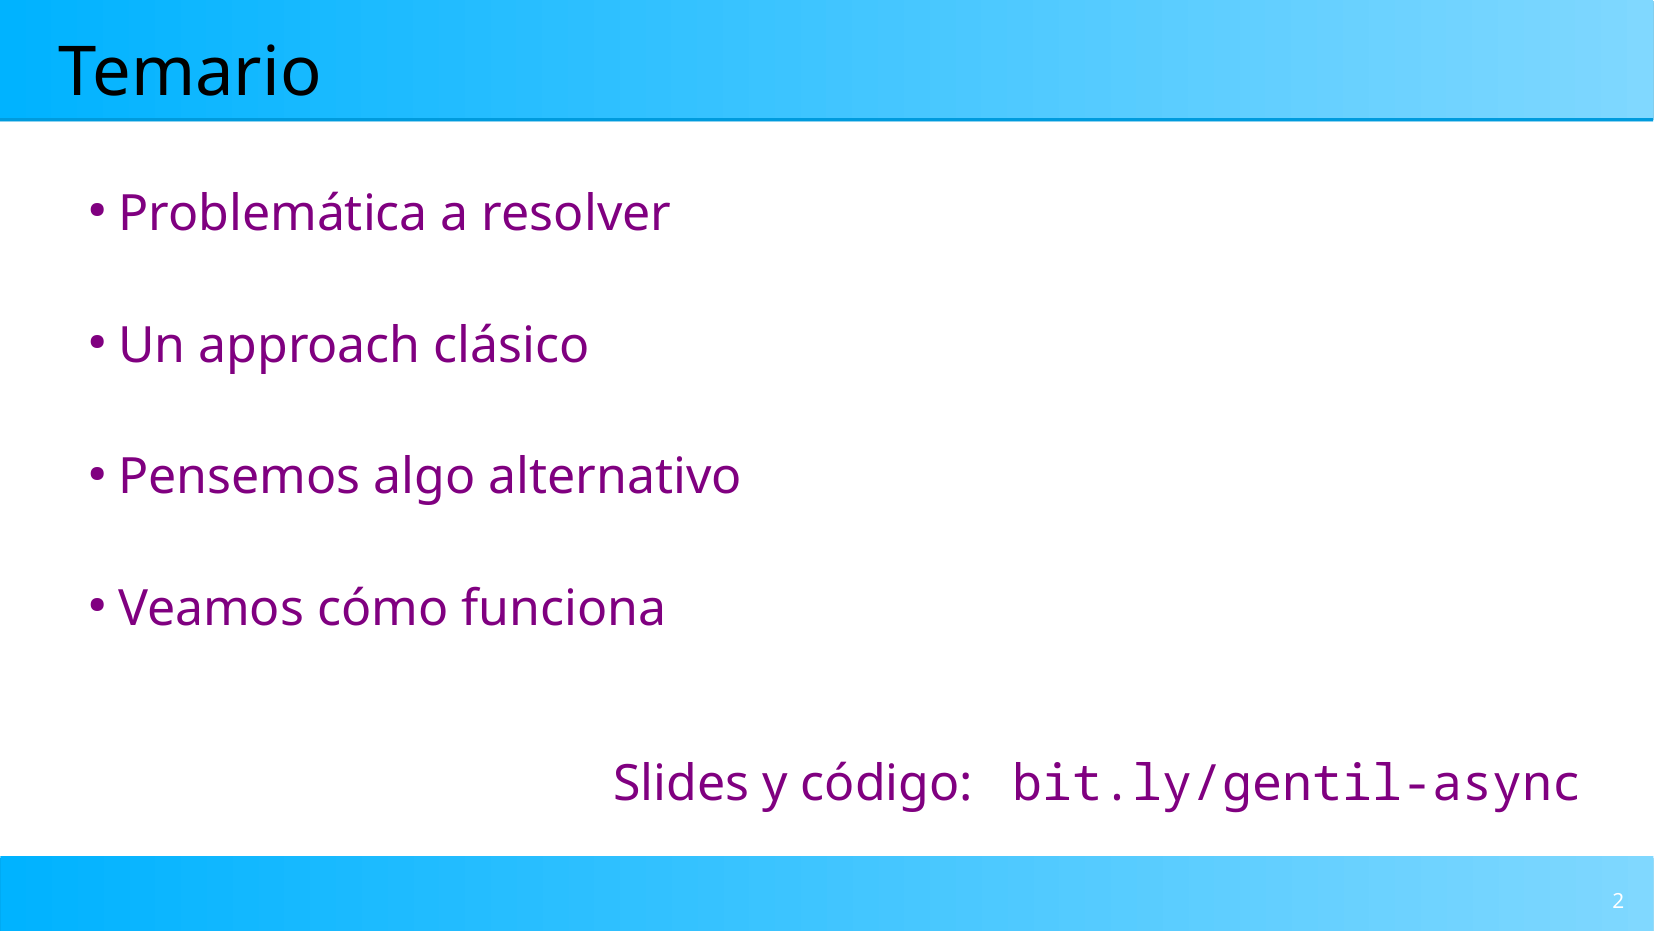

# Temario
Problemática a resolver
Un approach clásico
Pensemos algo alternativo
Veamos cómo funciona
Slides y código: bit.ly/gentil-async
2